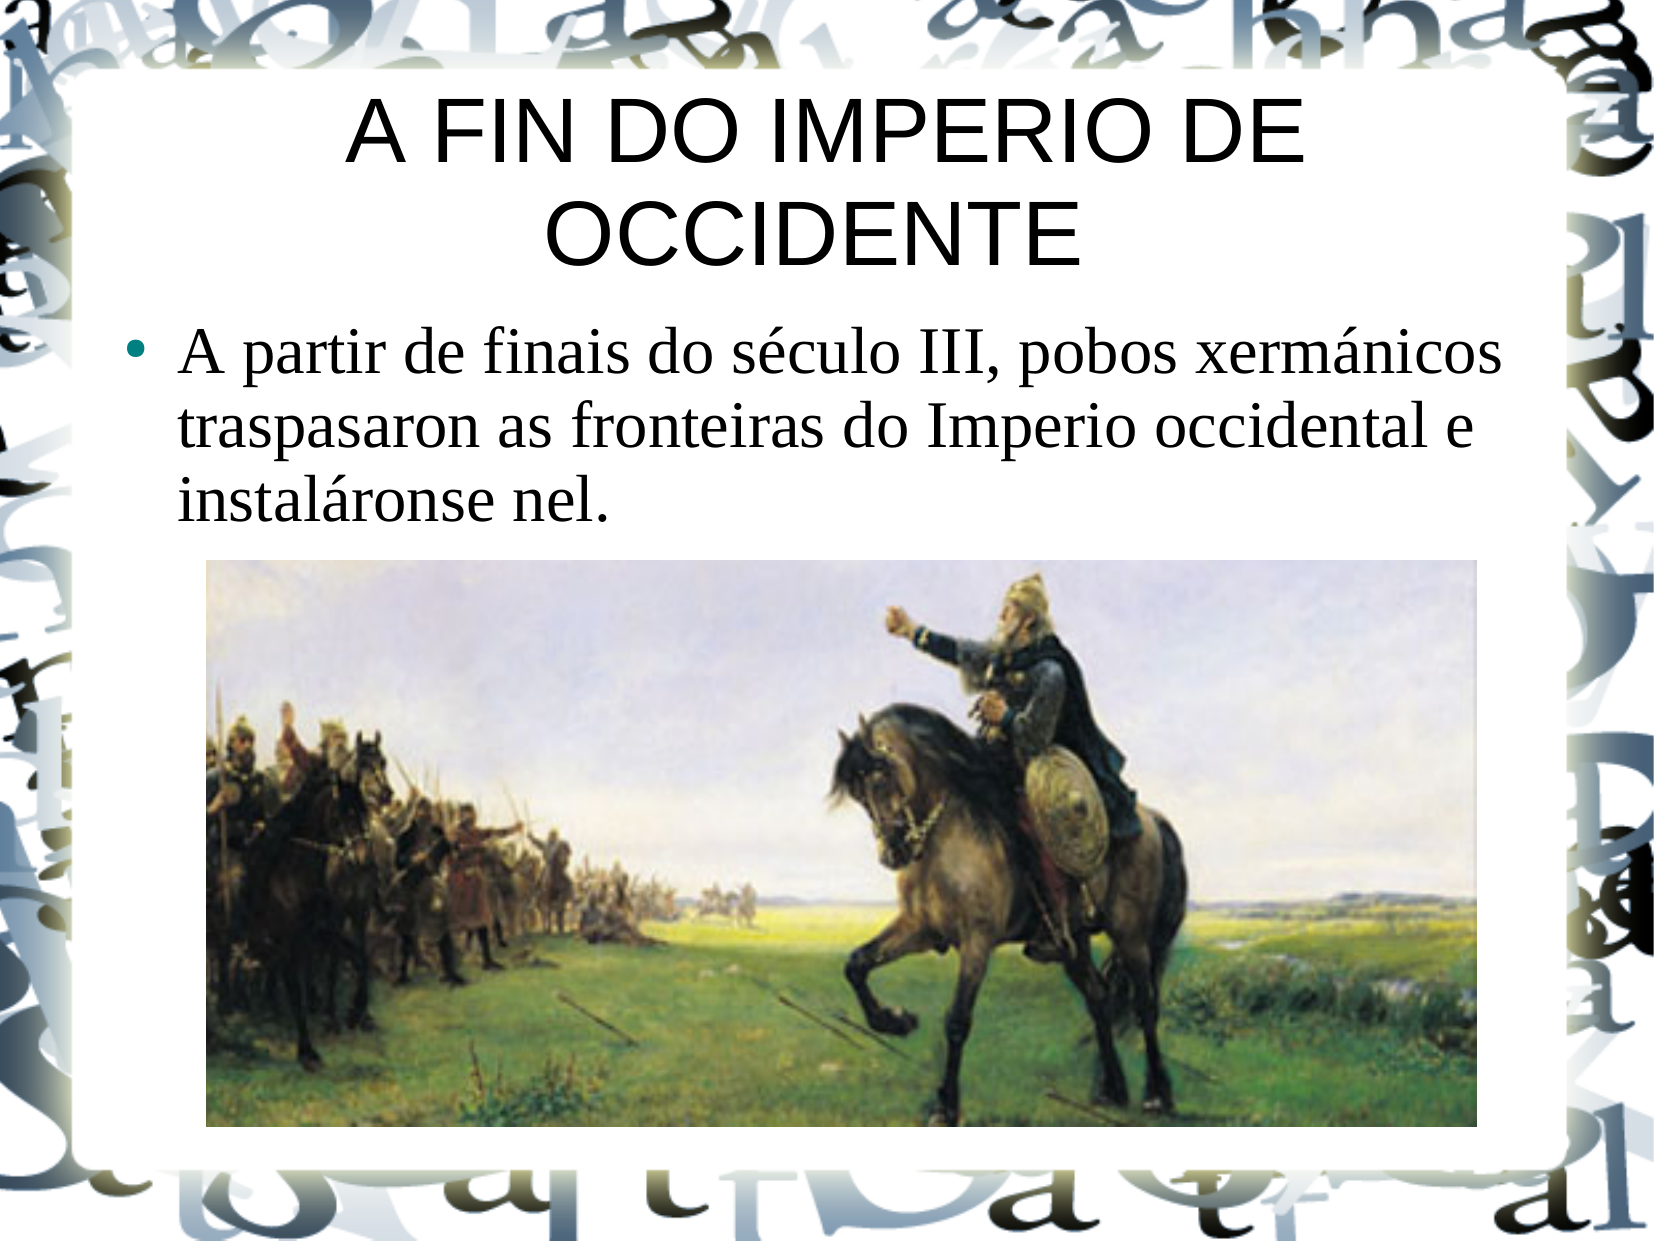

# A FIN DO IMPERIO DE OCCIDENTE
A partir de finais do século III, pobos xermánicos traspasaron as fronteiras do Imperio occidental e instaláronse nel.